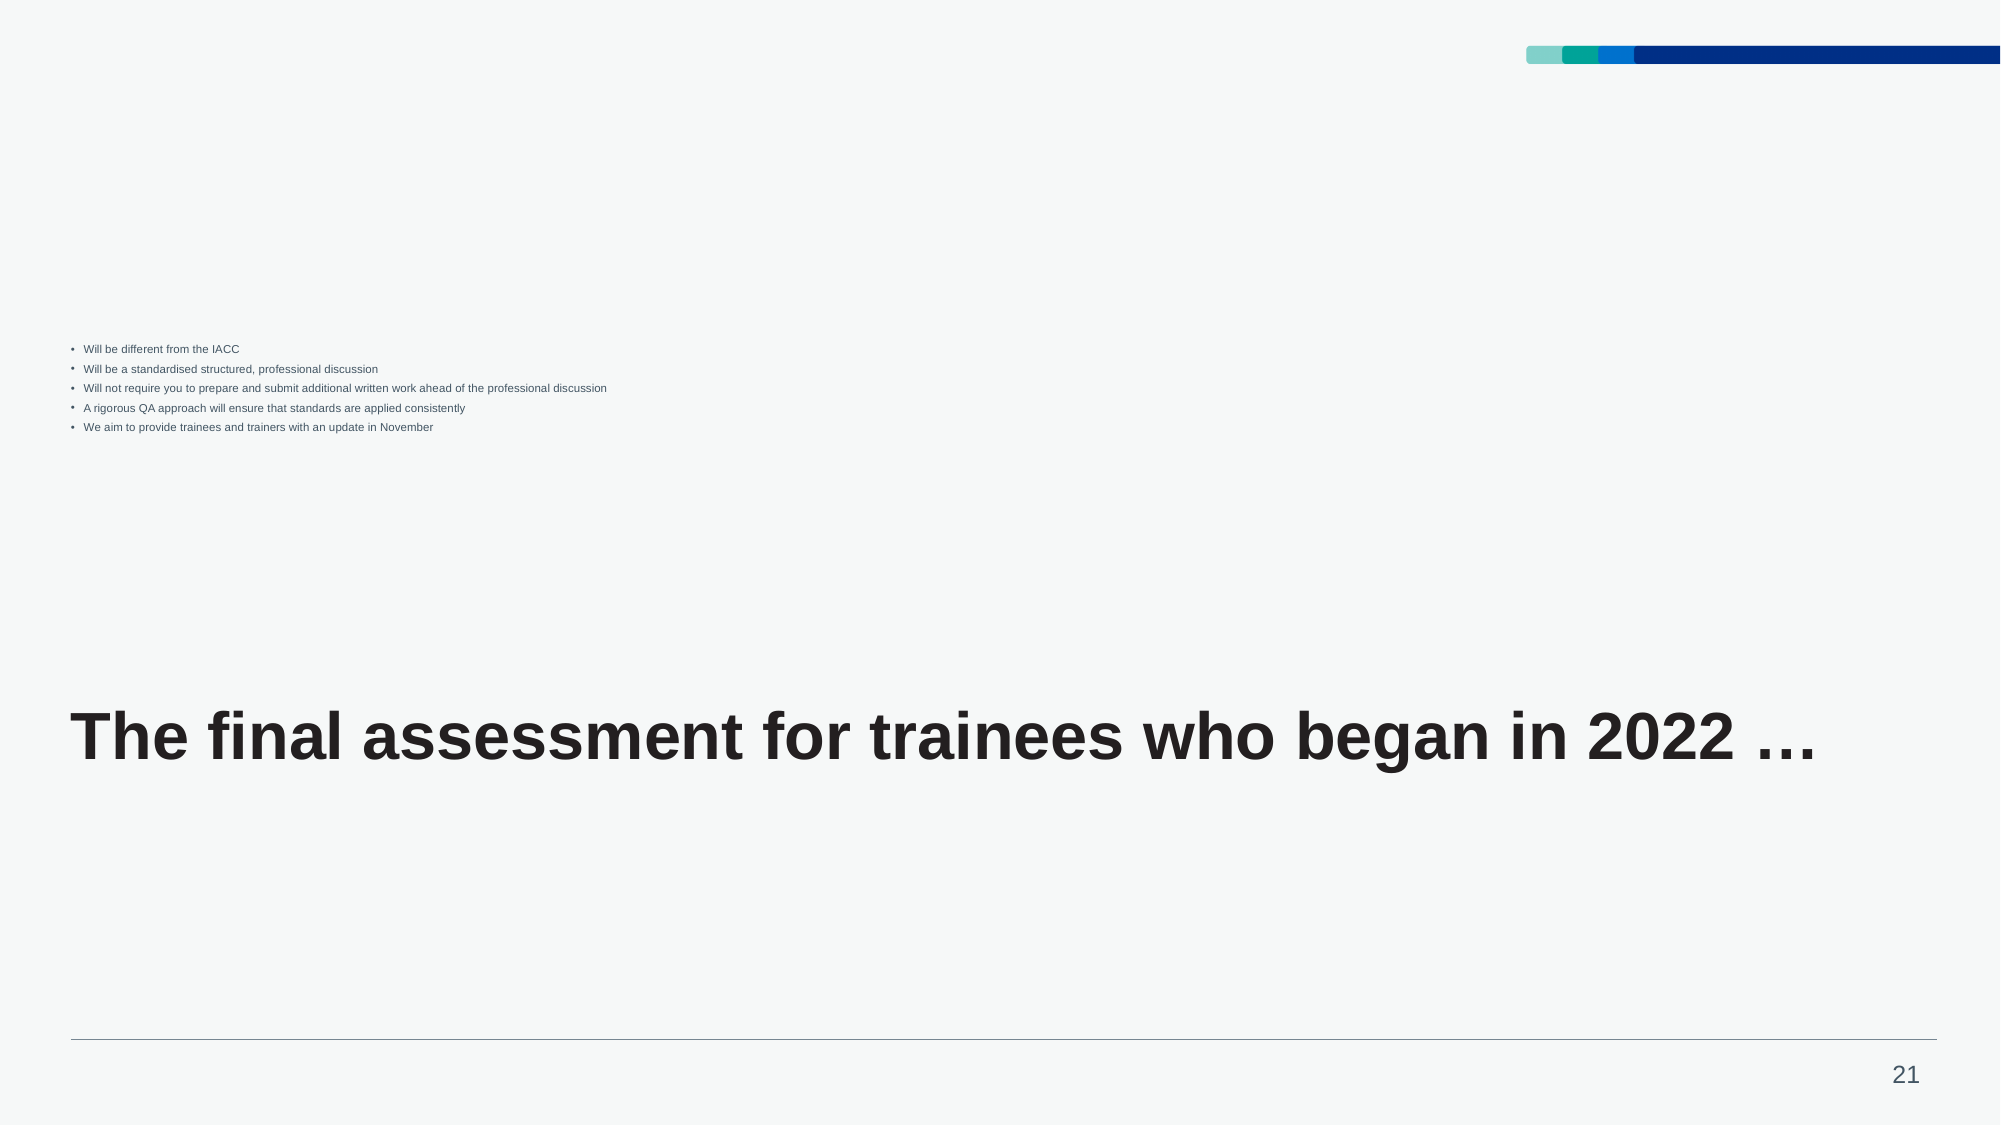

Will be different from the IACC
Will be a standardised structured, professional discussion
Will not require you to prepare and submit additional written work ahead of the professional discussion
A rigorous QA approach will ensure that standards are applied consistently
We aim to provide trainees and trainers with an update in November
# The final assessment for trainees who began in 2022 …